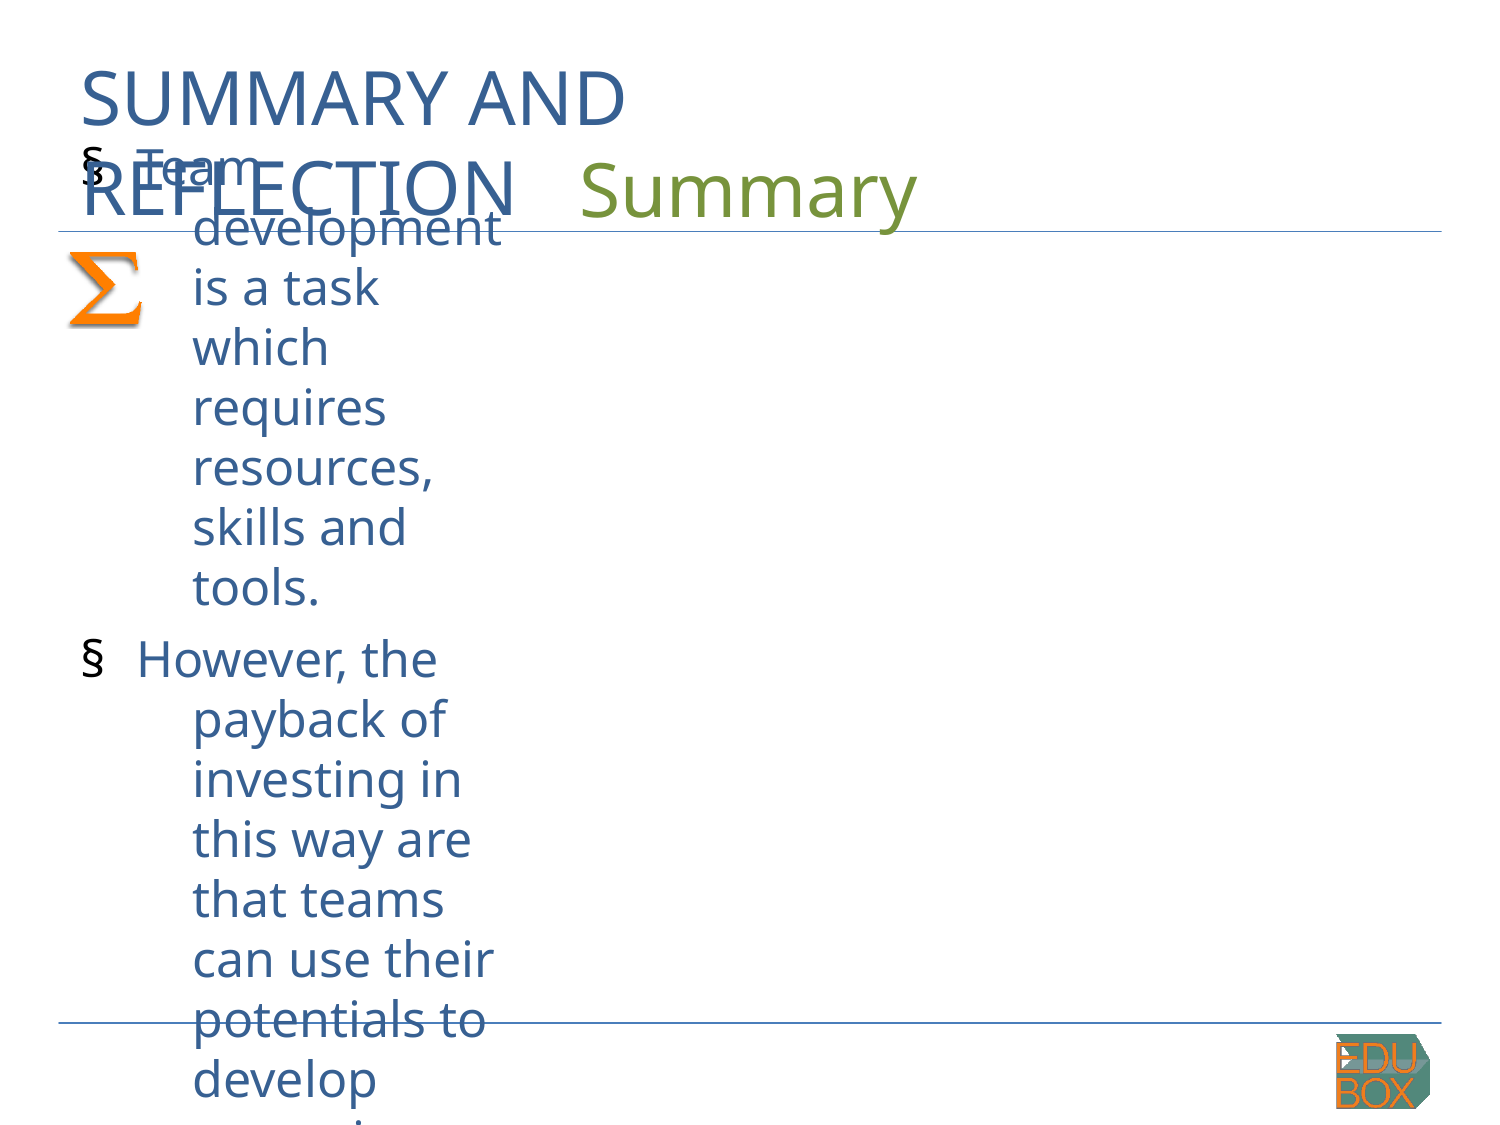

SUMMARY AND REFLECTION
# Team development is a task which requires resources, skills and tools.
However, the payback of investing in this way are that teams can use their potentials to develop synergies needed in order to be efficient and effective.
Summary